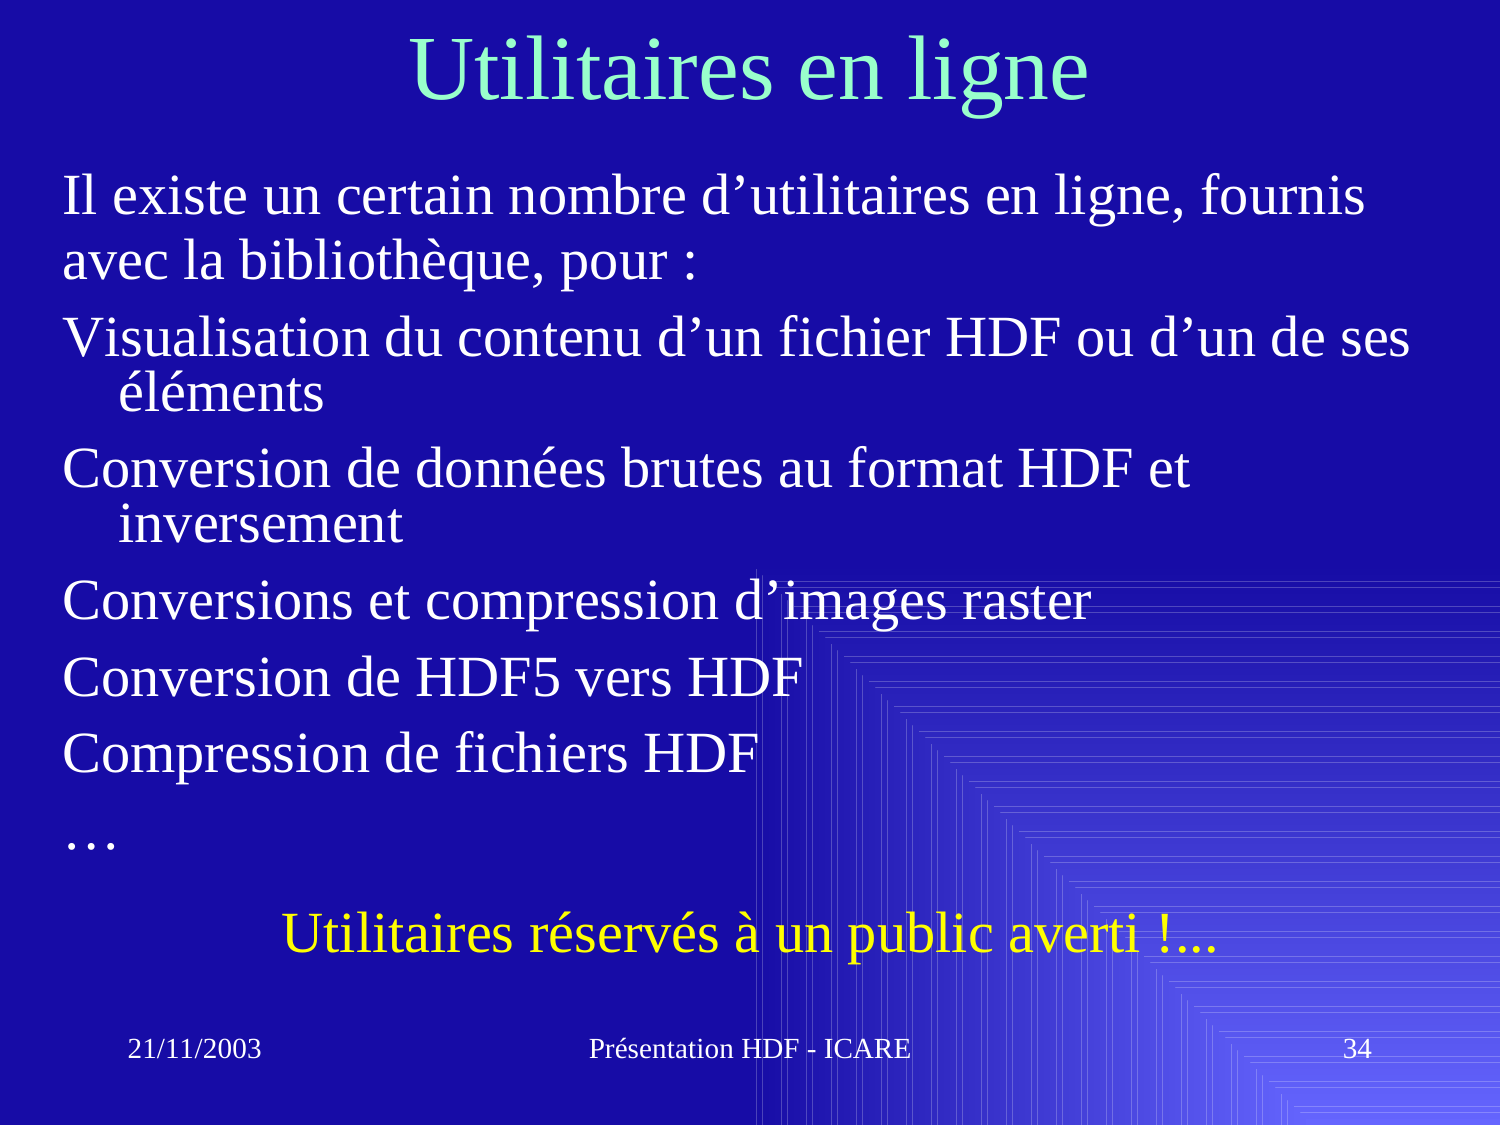

# Utilitaires en ligne
Il existe un certain nombre d’utilitaires en ligne, fournis
avec la bibliothèque, pour :
Visualisation du contenu d’un fichier HDF ou d’un de ses éléments
Conversion de données brutes au format HDF et inversement
Conversions et compression d’images raster
Conversion de HDF5 vers HDF
Compression de fichiers HDF
…
Utilitaires réservés à un public averti !...
21/11/2003
Présentation HDF - ICARE
34